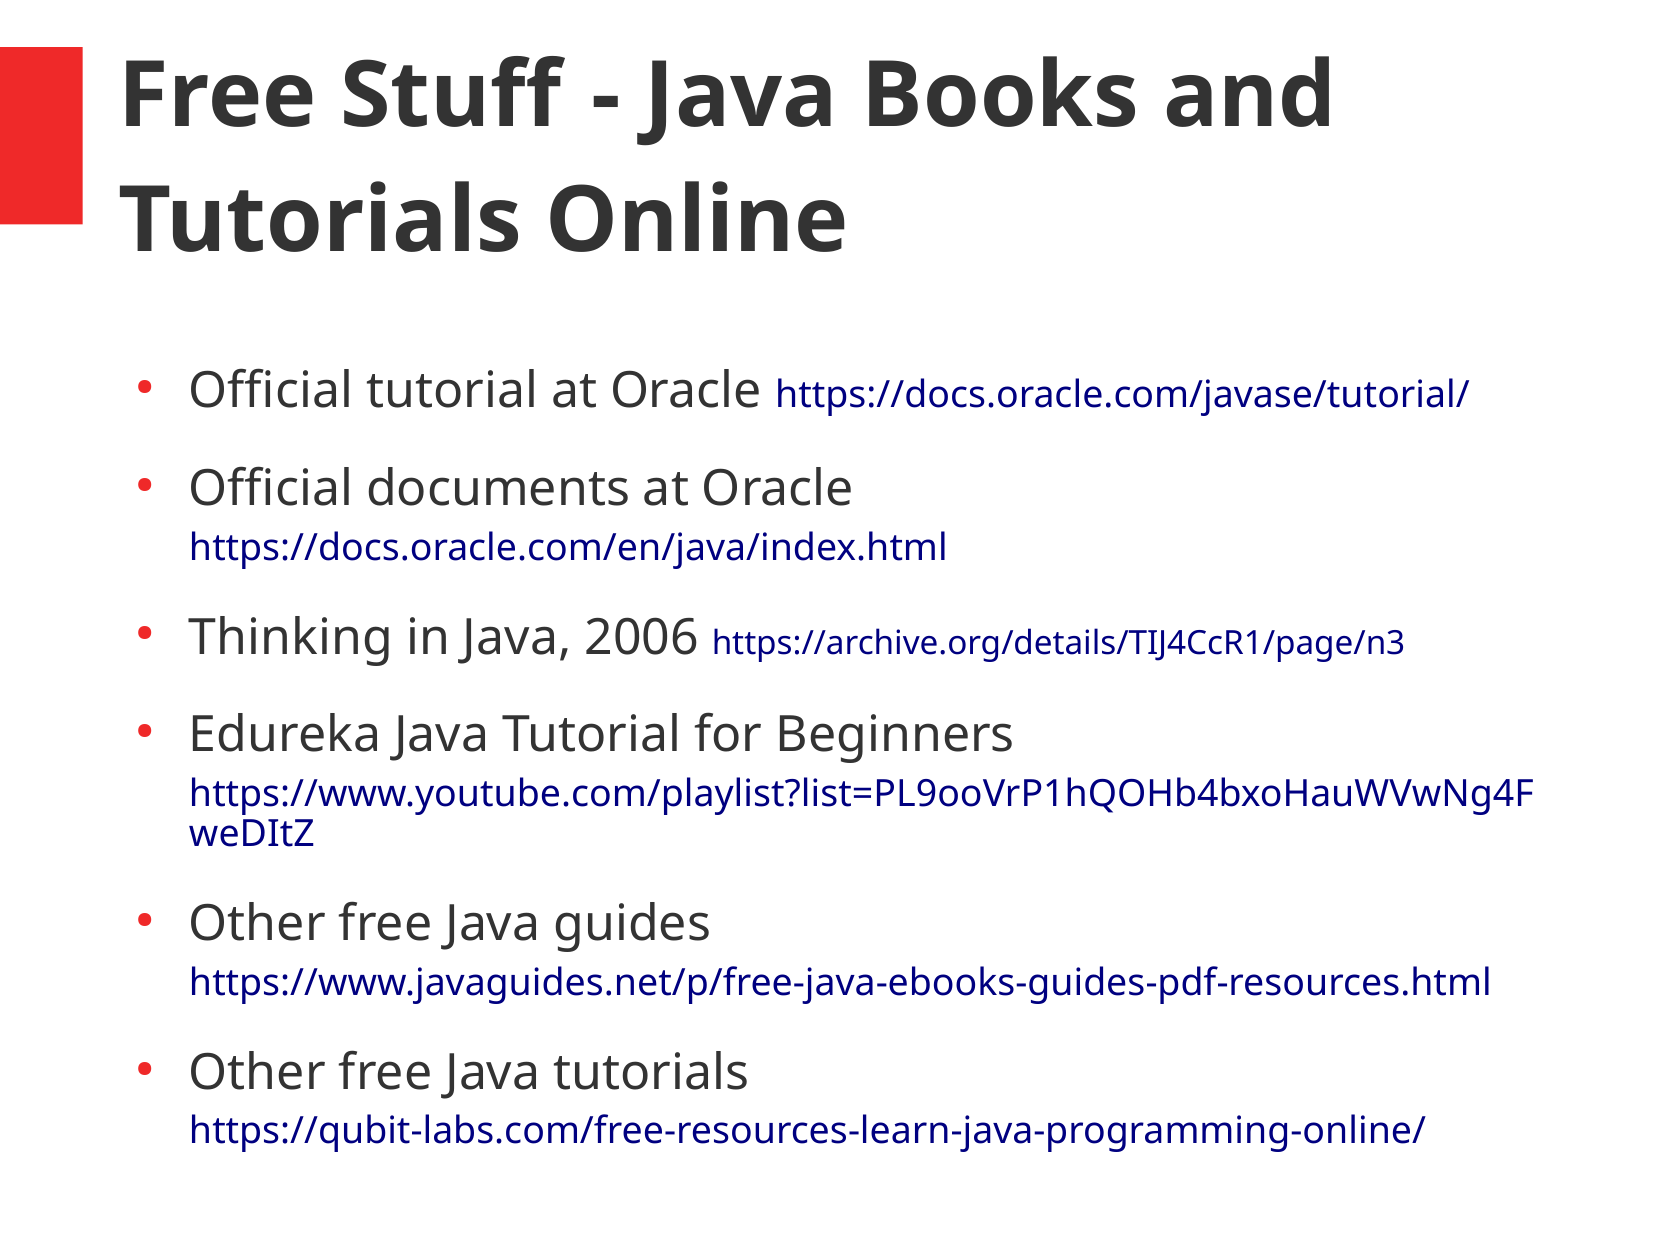

# Free Stuff	 - Java Books and Tutorials Online
Official tutorial at Oracle https://docs.oracle.com/javase/tutorial/
Official documents at Oracle https://docs.oracle.com/en/java/index.html
Thinking in Java, 2006 https://archive.org/details/TIJ4CcR1/page/n3
Edureka Java Tutorial for Beginners https://www.youtube.com/playlist?list=PL9ooVrP1hQOHb4bxoHauWVwNg4FweDItZ
Other free Java guides https://www.javaguides.net/p/free-java-ebooks-guides-pdf-resources.html
Other free Java tutorials https://qubit-labs.com/free-resources-learn-java-programming-online/